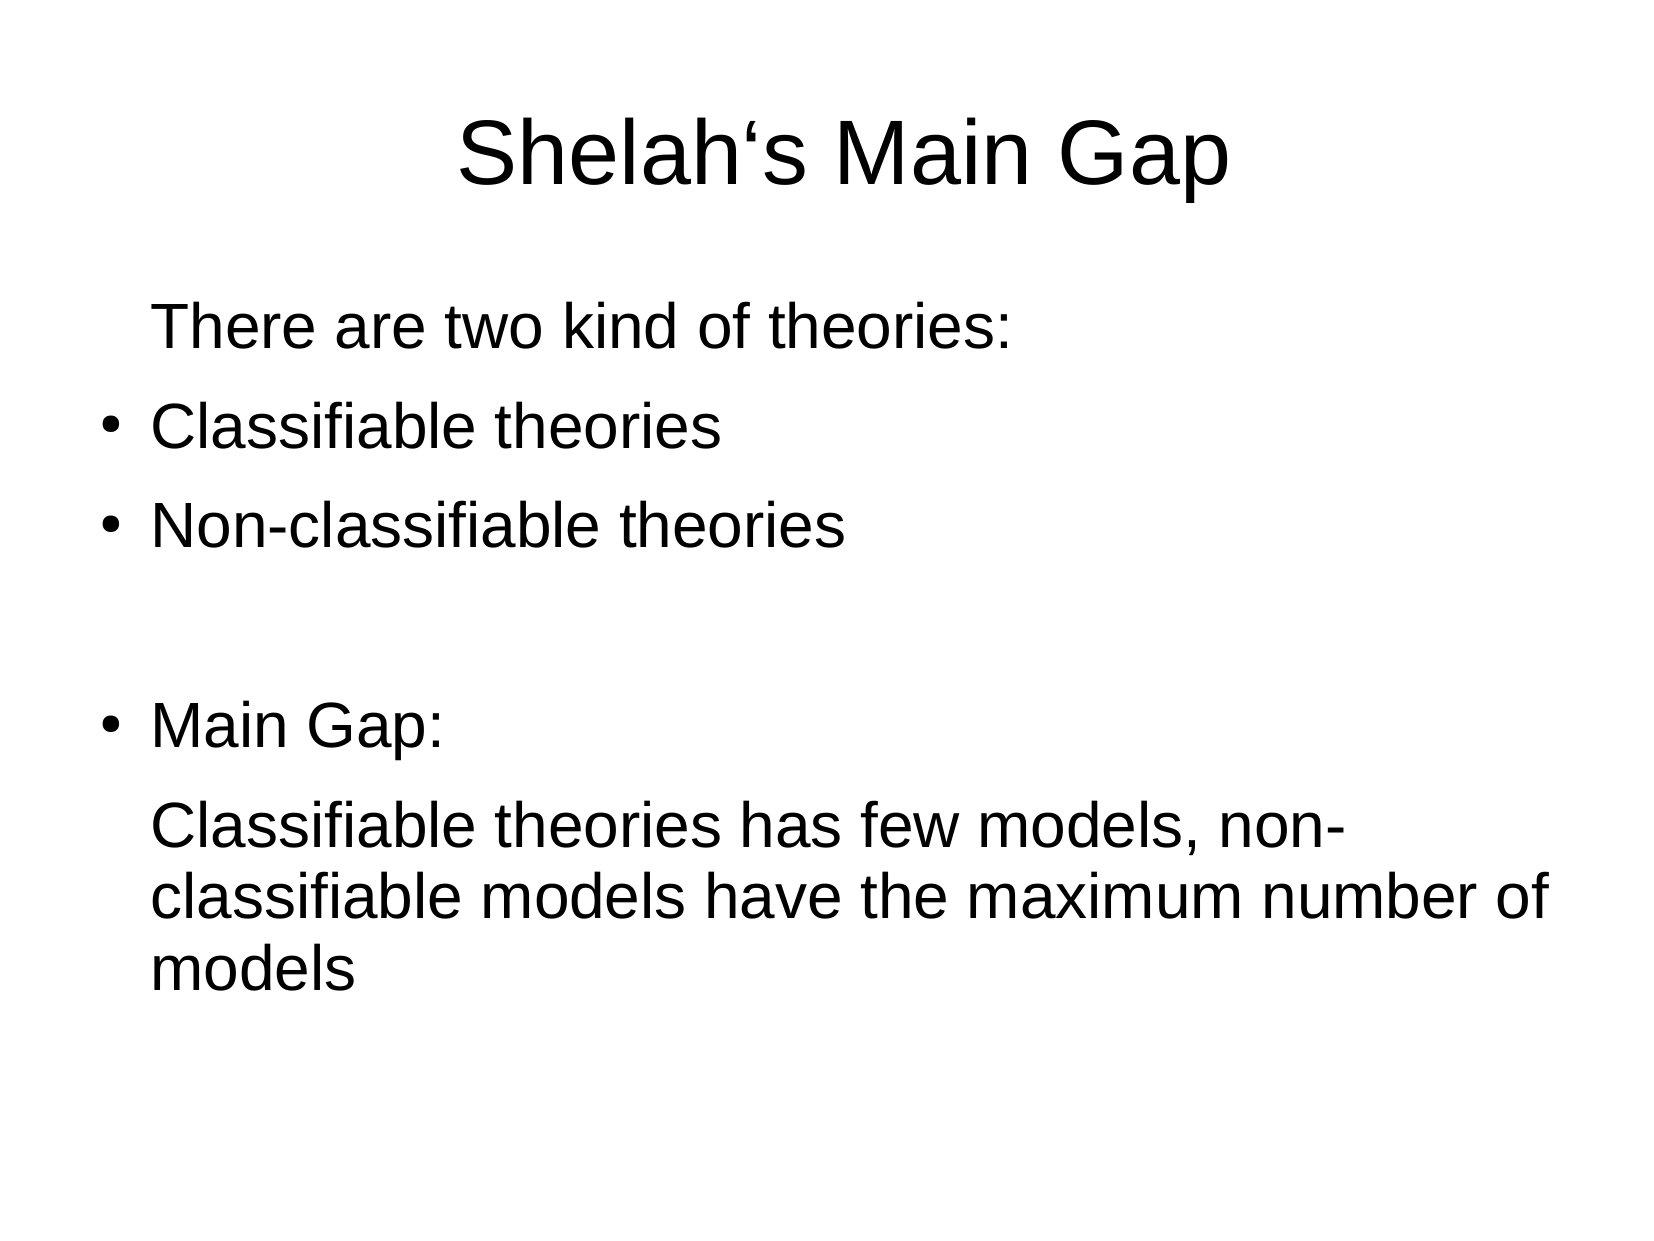

# Shelah‘s Main Gap
There are two kind of theories:
Classifiable theories
Non-classifiable theories
Main Gap:
Classifiable theories has few models, non-classifiable models have the maximum number of models